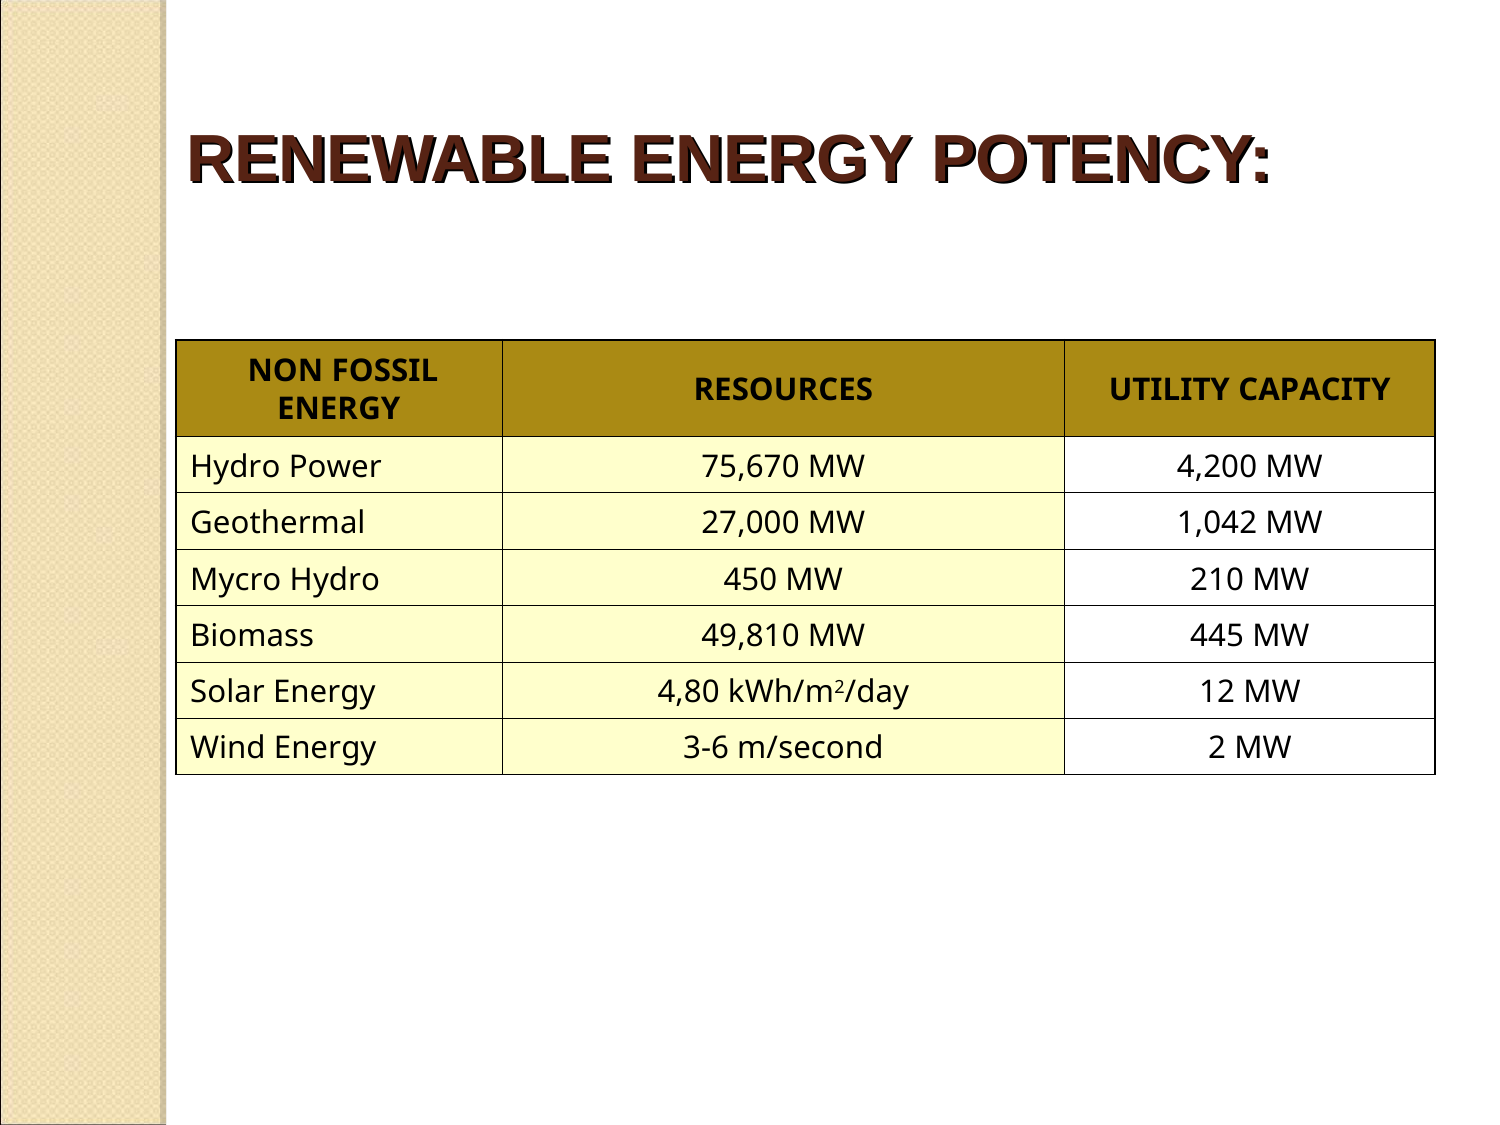

# RENEWABLE ENERGY POTENCY:
| NON FOSSIL ENERGY | RESOURCES | UTILITY CAPACITY |
| --- | --- | --- |
| Hydro Power | 75,670 MW | 4,200 MW |
| Geothermal | 27,000 MW | 1,042 MW |
| Mycro Hydro | 450 MW | 210 MW |
| Biomass | 49,810 MW | 445 MW |
| Solar Energy | 4,80 kWh/m2/day | 12 MW |
| Wind Energy | 3-6 m/second | 2 MW |
| | | |